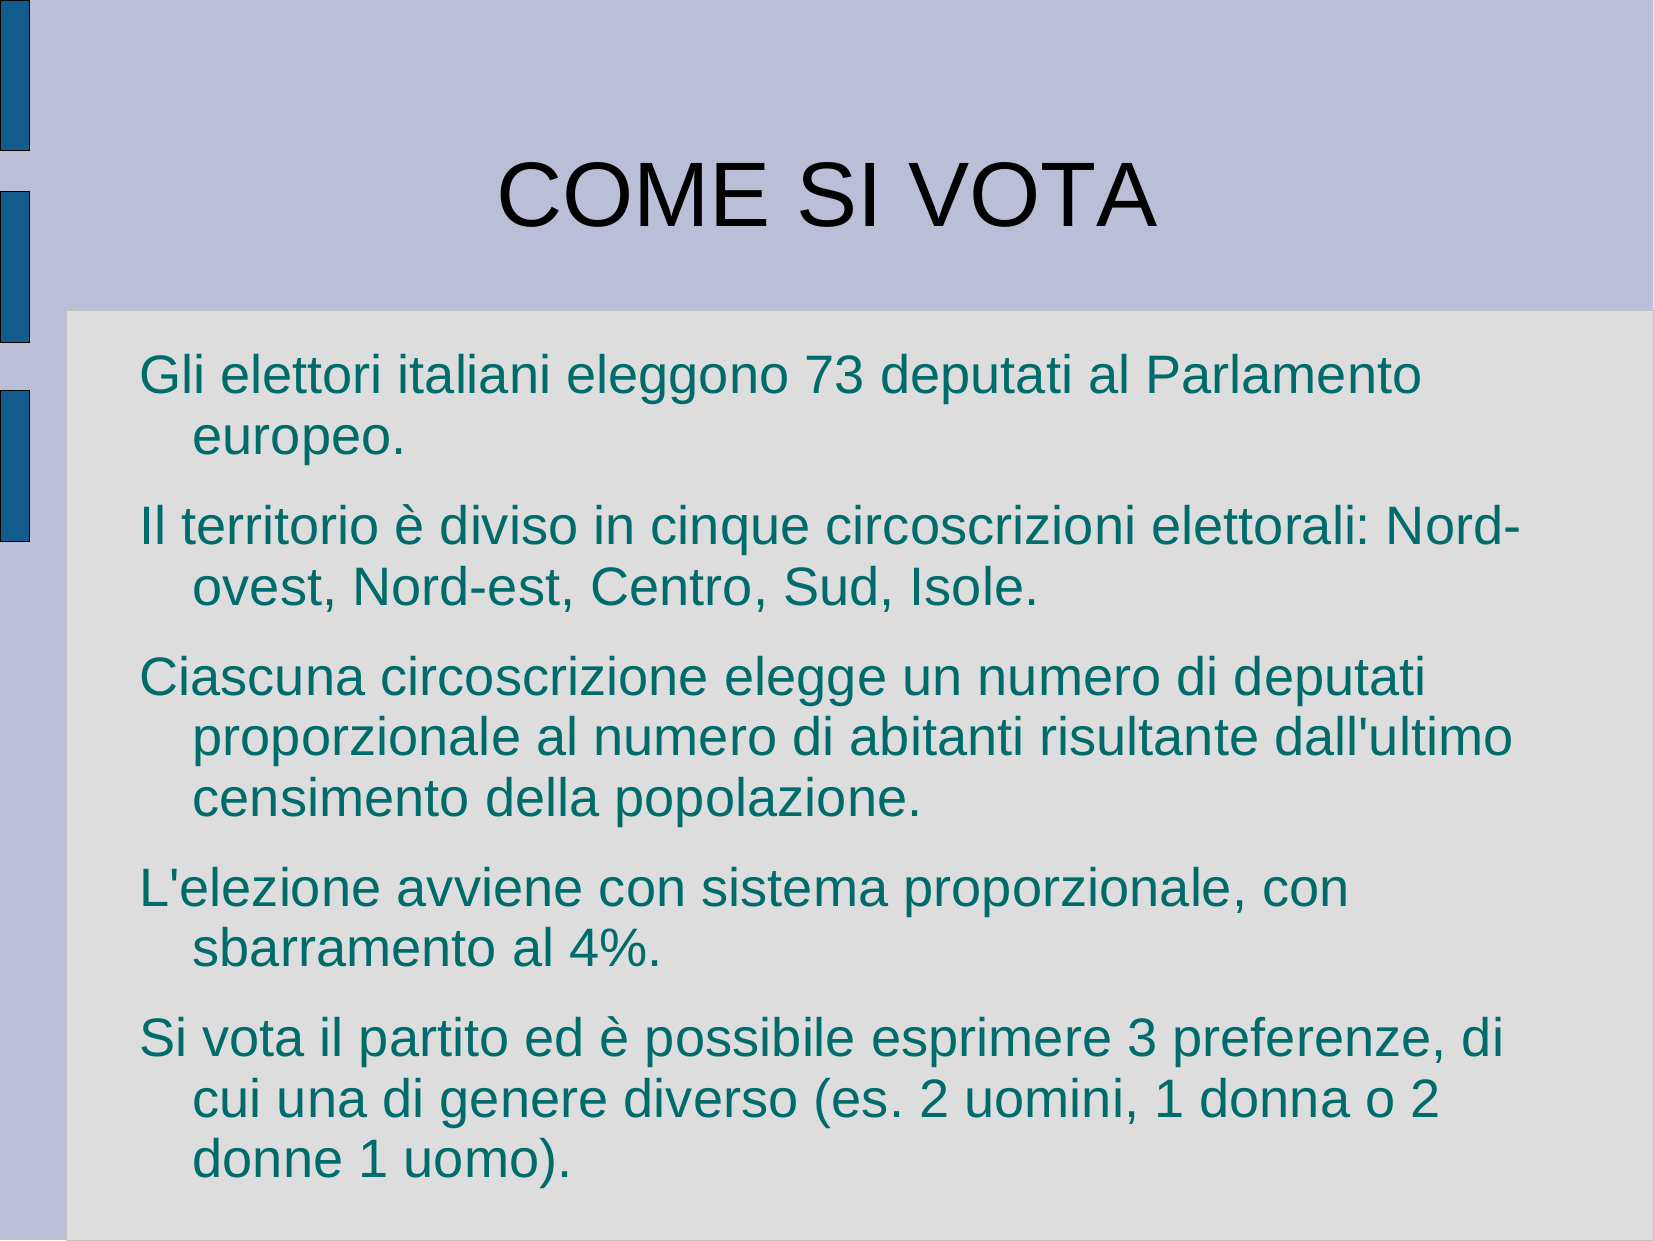

# COME SI VOTA
Gli elettori italiani eleggono 73 deputati al Parlamento europeo.
Il territorio è diviso in cinque circoscrizioni elettorali: Nord-ovest, Nord-est, Centro, Sud, Isole.
Ciascuna circoscrizione elegge un numero di deputati proporzionale al numero di abitanti risultante dall'ultimo censimento della popolazione.
L'elezione avviene con sistema proporzionale, con sbarramento al 4%.
Si vota il partito ed è possibile esprimere 3 preferenze, di cui una di genere diverso (es. 2 uomini, 1 donna o 2 donne 1 uomo).